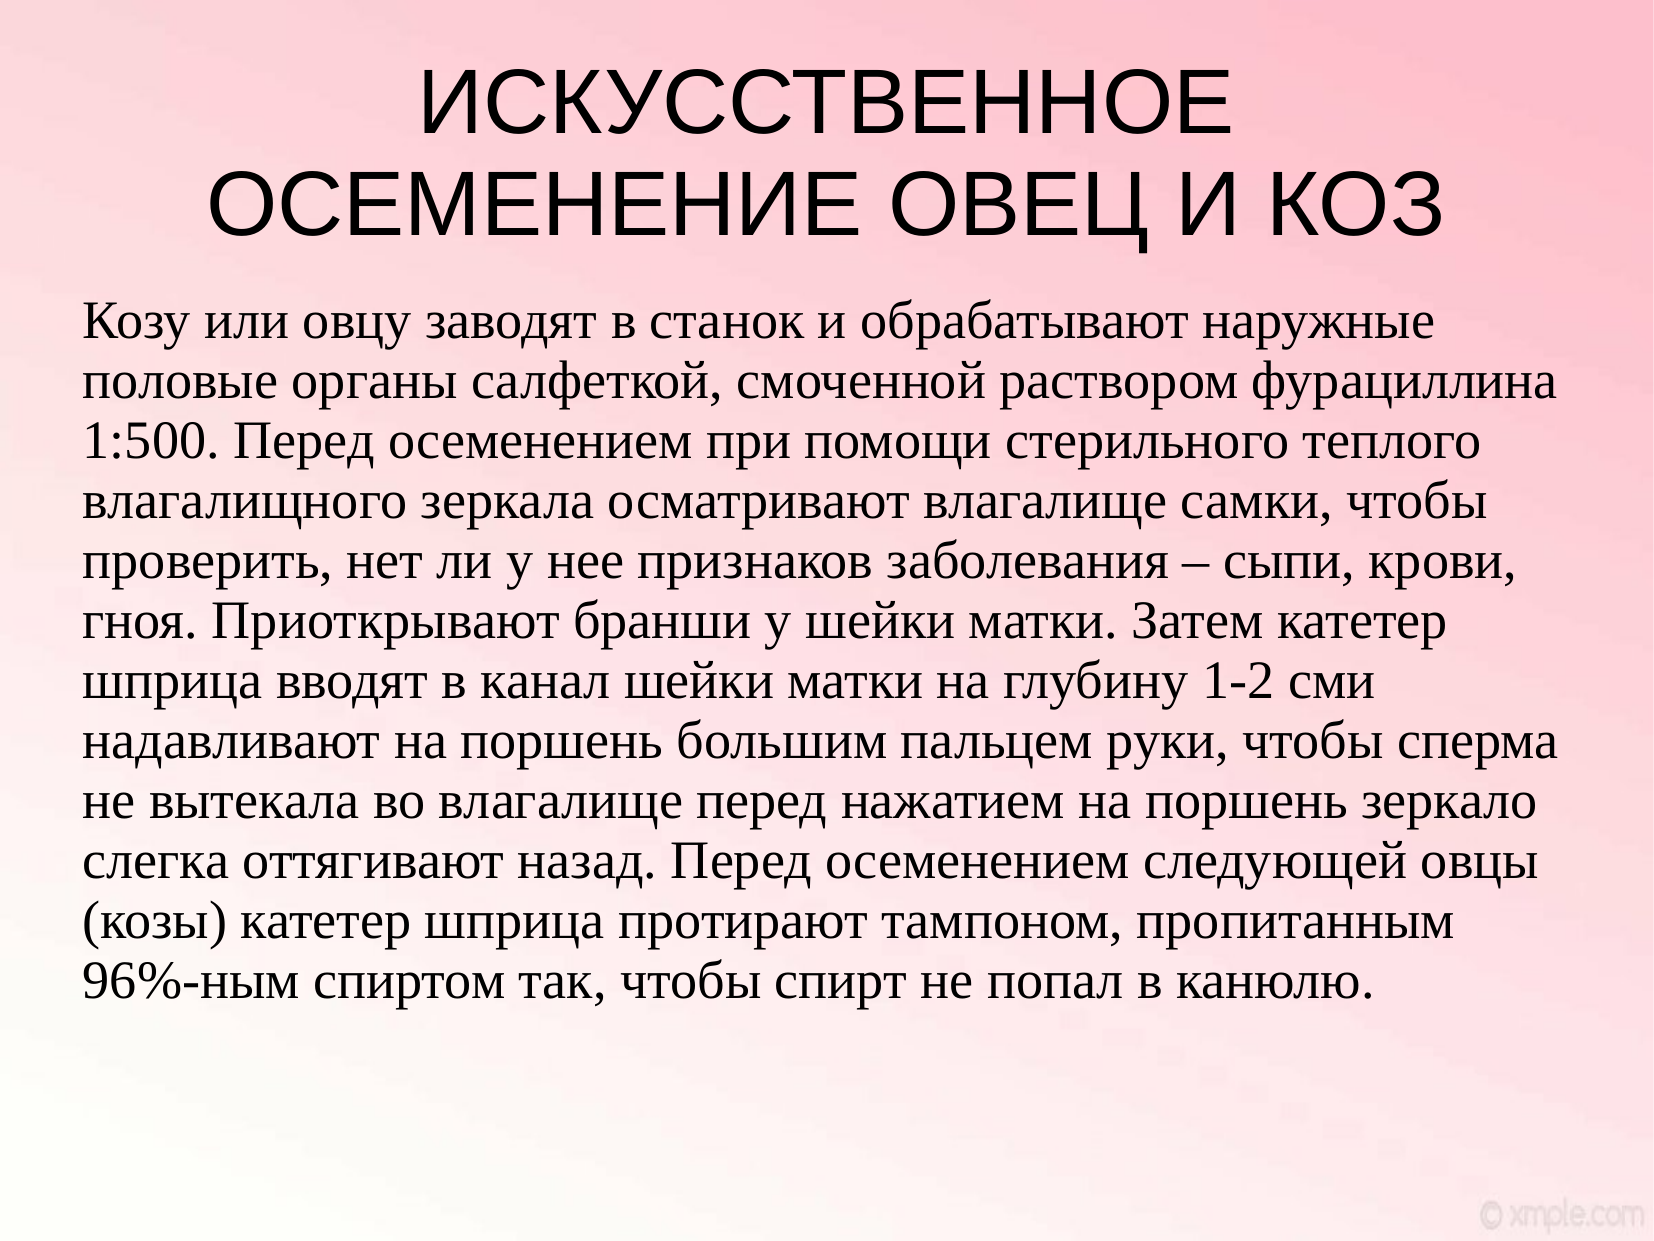

# ИСКУССТВЕННОЕ ОСЕМЕНЕНИЕ ОВЕЦ И КОЗ
Козу или овцу заводят в станок и обрабатывают наружные половые органы салфеткой, смоченной раствором фурациллина 1:500. Перед осеменением при помощи стерильного теплого влагалищного зеркала осматривают влагалище самки, чтобы проверить, нет ли у нее признаков заболевания – сыпи, крови, гноя. Приоткрывают бранши у шейки матки. Затем катетер шприца вводят в канал шейки матки на глубину 1-2 сми надавливают на поршень большим пальцем руки, чтобы сперма не вытекала во влагалище перед нажатием на поршень зеркало слегка оттягивают назад. Перед осеменением следующей овцы (козы) катетер шприца протирают тампоном, пропитанным 96%-ным спиртом так, чтобы спирт не попал в канюлю.